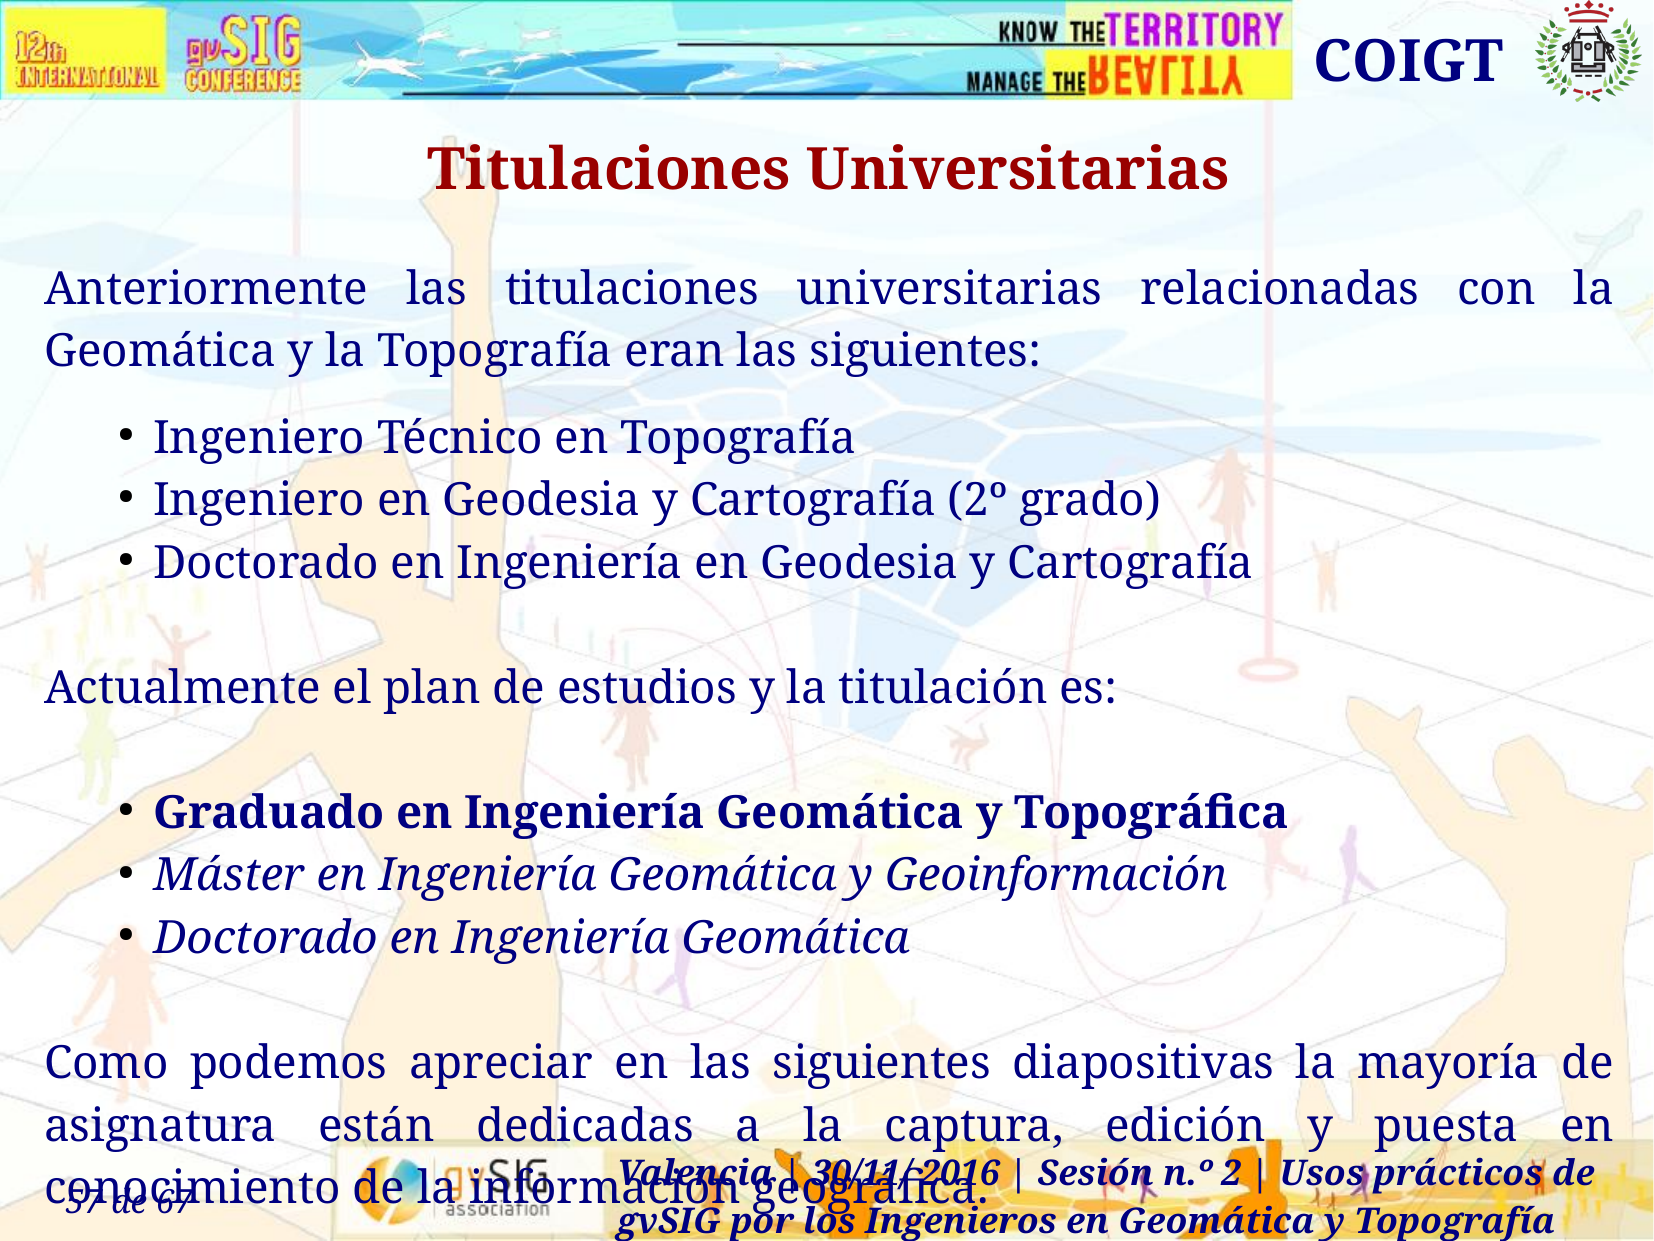

COIGT
Valencia | 30/11/ 2016 | Sesión n.º 2 | Usos prácticos de gvSIG por los Ingenieros en Geomática y Topografía
 de 67
Titulaciones Universitarias
Anteriormente las titulaciones universitarias relacionadas con la Geomática y la Topografía eran las siguientes:
Ingeniero Técnico en Topografía
Ingeniero en Geodesia y Cartografía (2º grado)
Doctorado en Ingeniería en Geodesia y Cartografía
Actualmente el plan de estudios y la titulación es:
Graduado en Ingeniería Geomática y Topográfica
Máster en Ingeniería Geomática y Geoinformación
Doctorado en Ingeniería Geomática
Como podemos apreciar en las siguientes diapositivas la mayoría de asignatura están dedicadas a la captura, edición y puesta en conocimiento de la información geográfica.